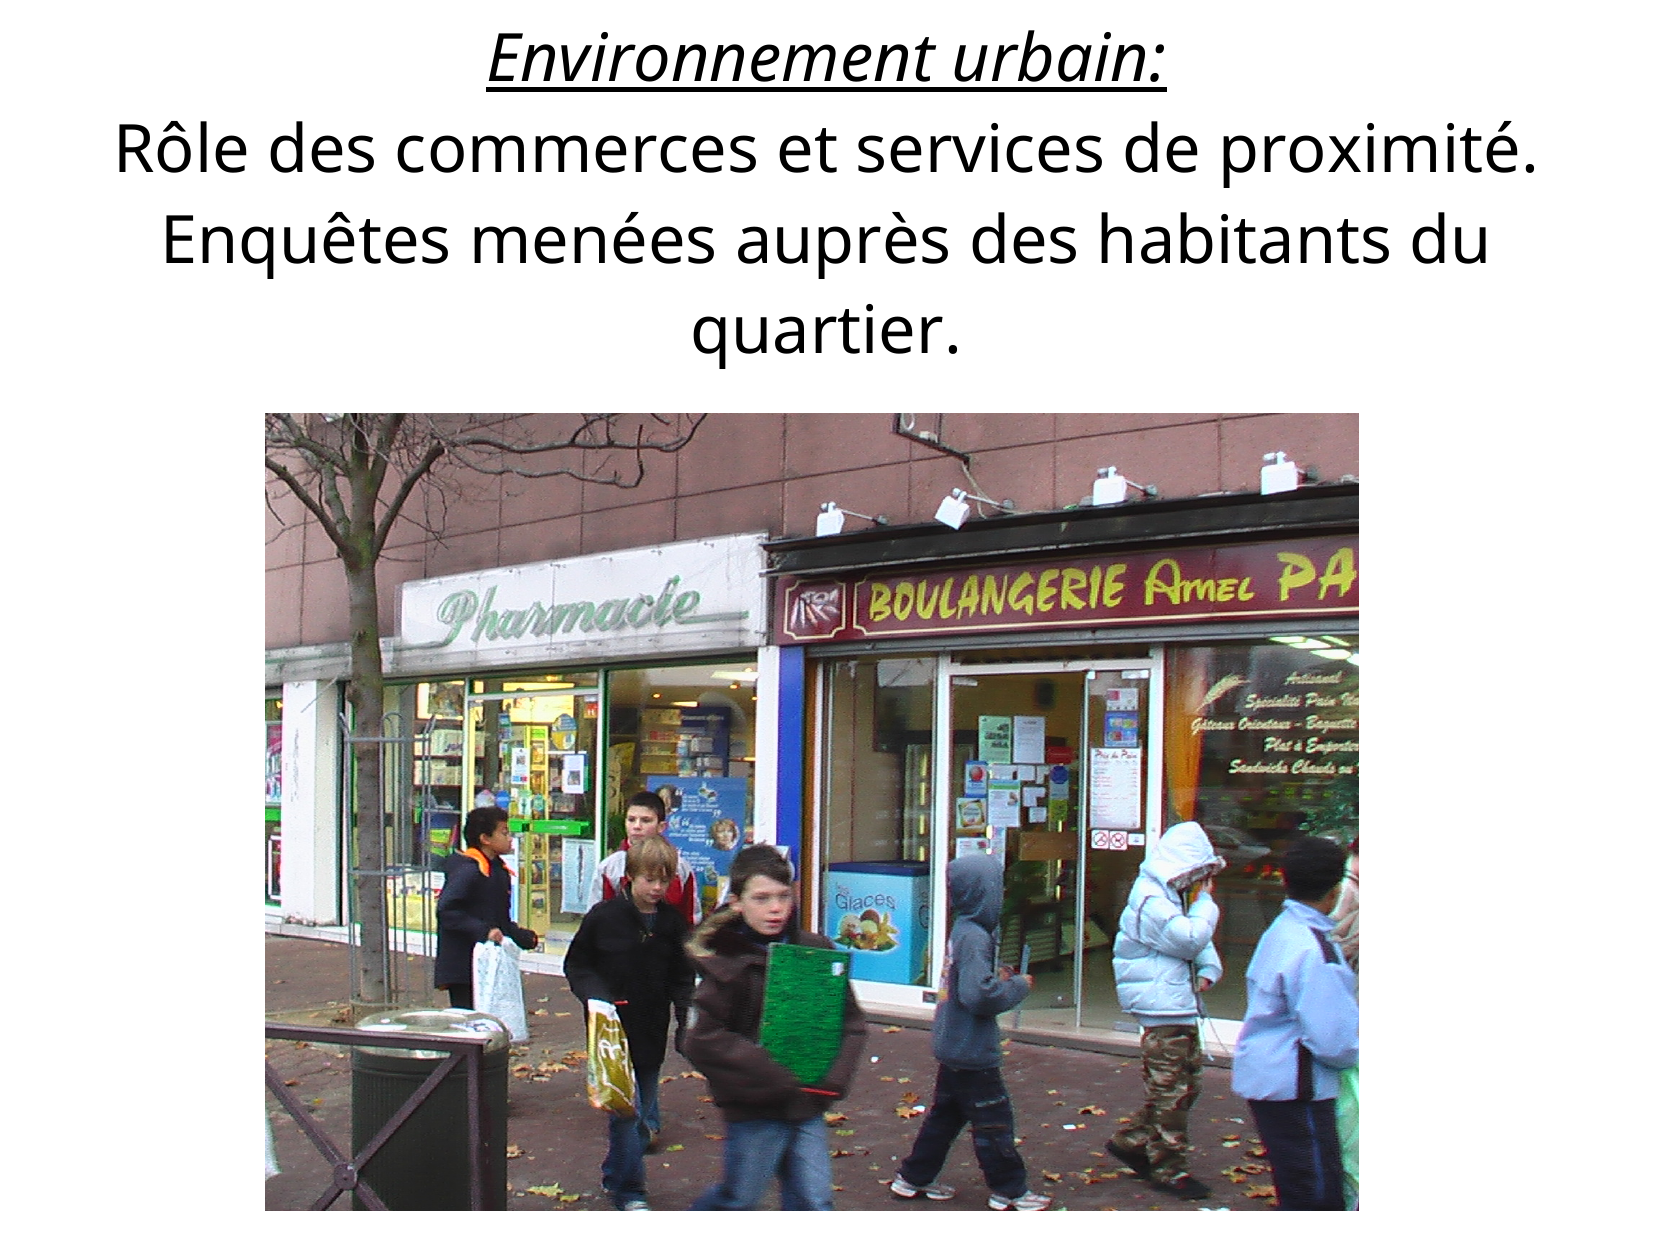

# Environnement urbain: Rôle des commerces et services de proximité. Enquêtes menées auprès des habitants du quartier.